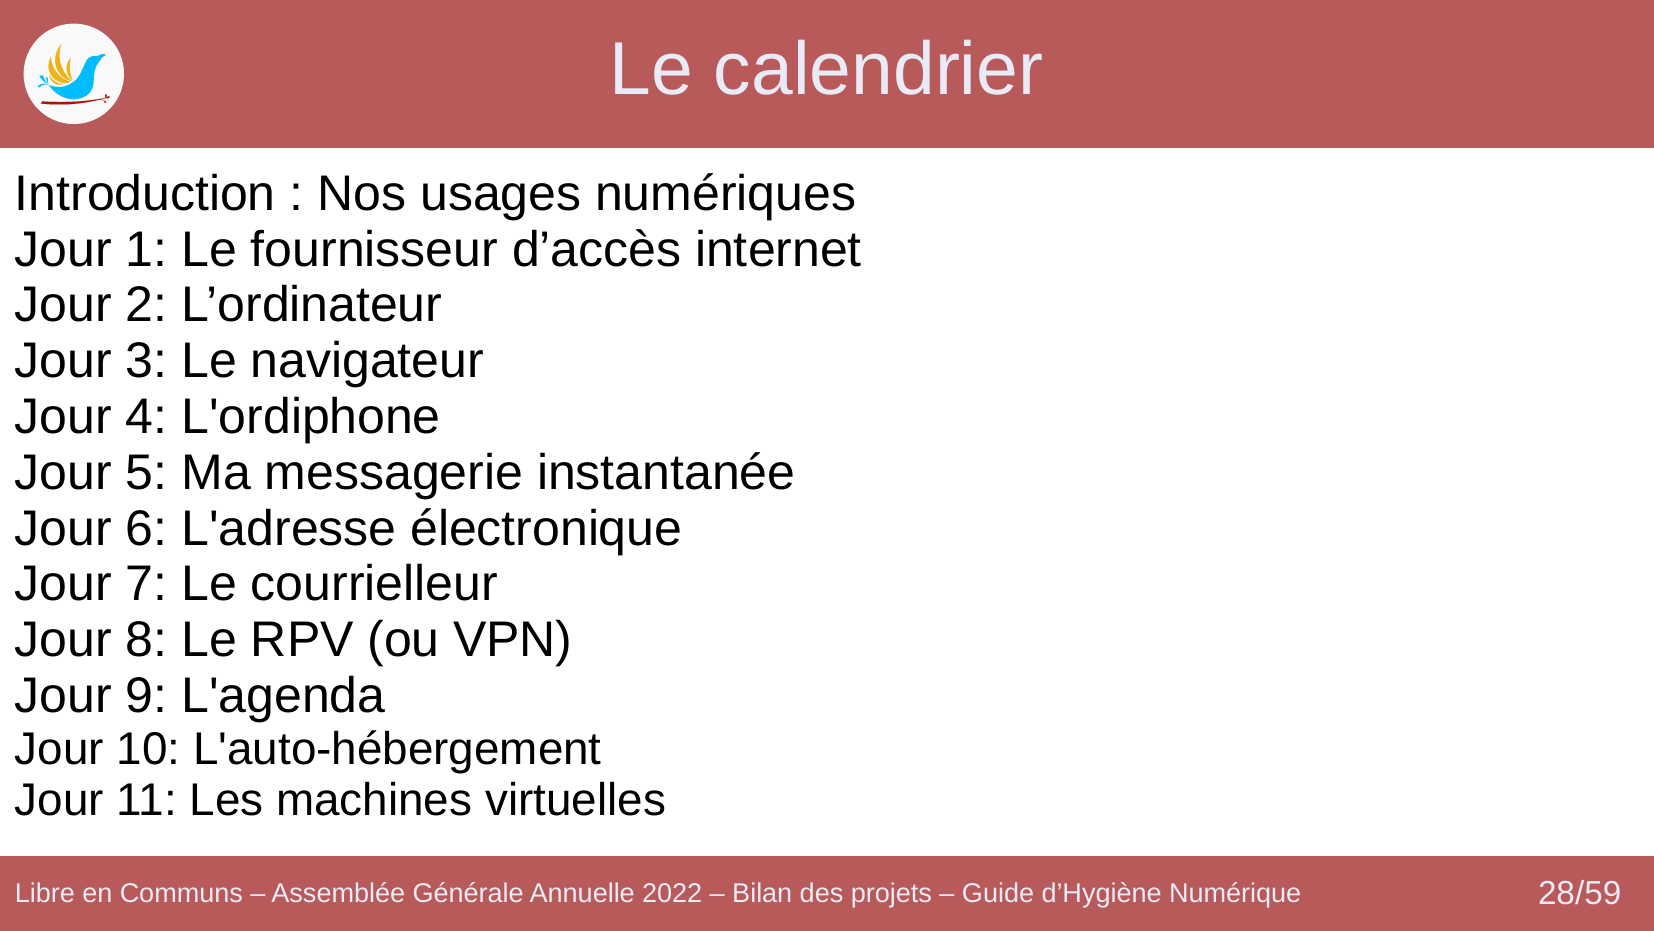

Le calendrier
Introduction : Nos usages numériques
Jour 1: Le fournisseur d’accès internet
Jour 2: L’ordinateur
Jour 3: Le navigateur
Jour 4: L'ordiphone
Jour 5: Ma messagerie instantanée
Jour 6: L'adresse électronique
Jour 7: Le courrielleur
Jour 8: Le RPV (ou VPN)
Jour 9: L'agenda
Jour 10: L'auto-hébergement
Jour 11: Les machines virtuelles
Libre en Communs – Assemblée Générale Annuelle 2022 – Bilan des projets – Guide d’Hygiène Numérique